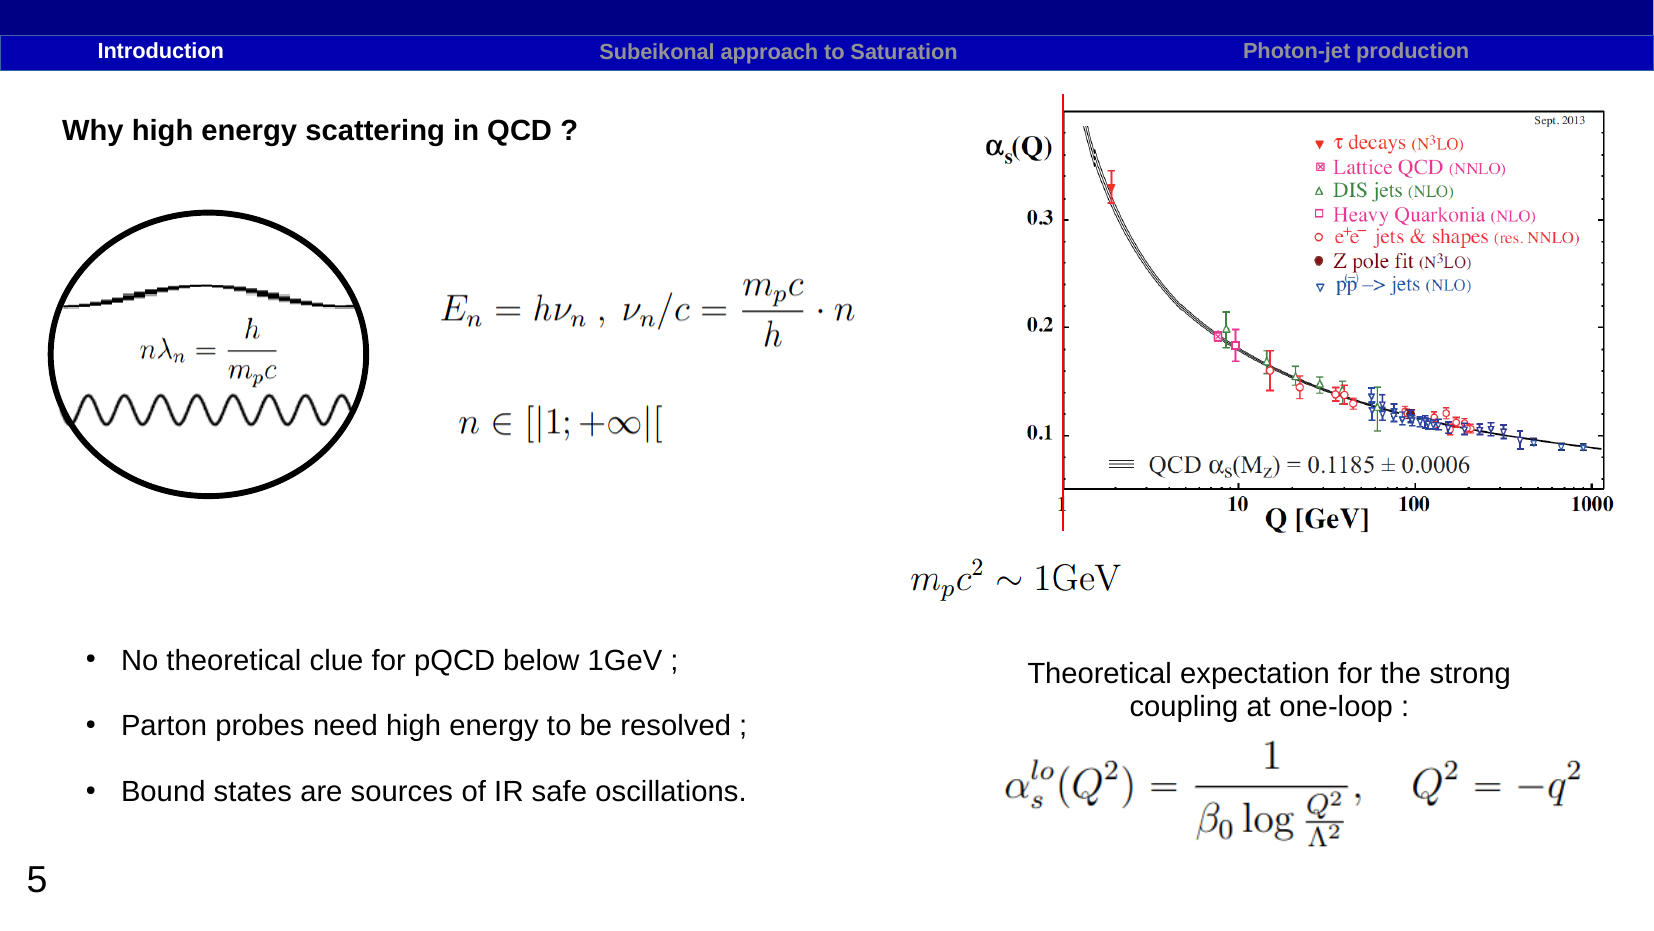

Introduction
Photon-jet production
Subeikonal approach to Saturation
Why high energy scattering in QCD ?
No theoretical clue for pQCD below 1GeV ;
Parton probes need high energy to be resolved ;
Bound states are sources of IR safe oscillations.
Theoretical expectation for the strong coupling at one-loop :